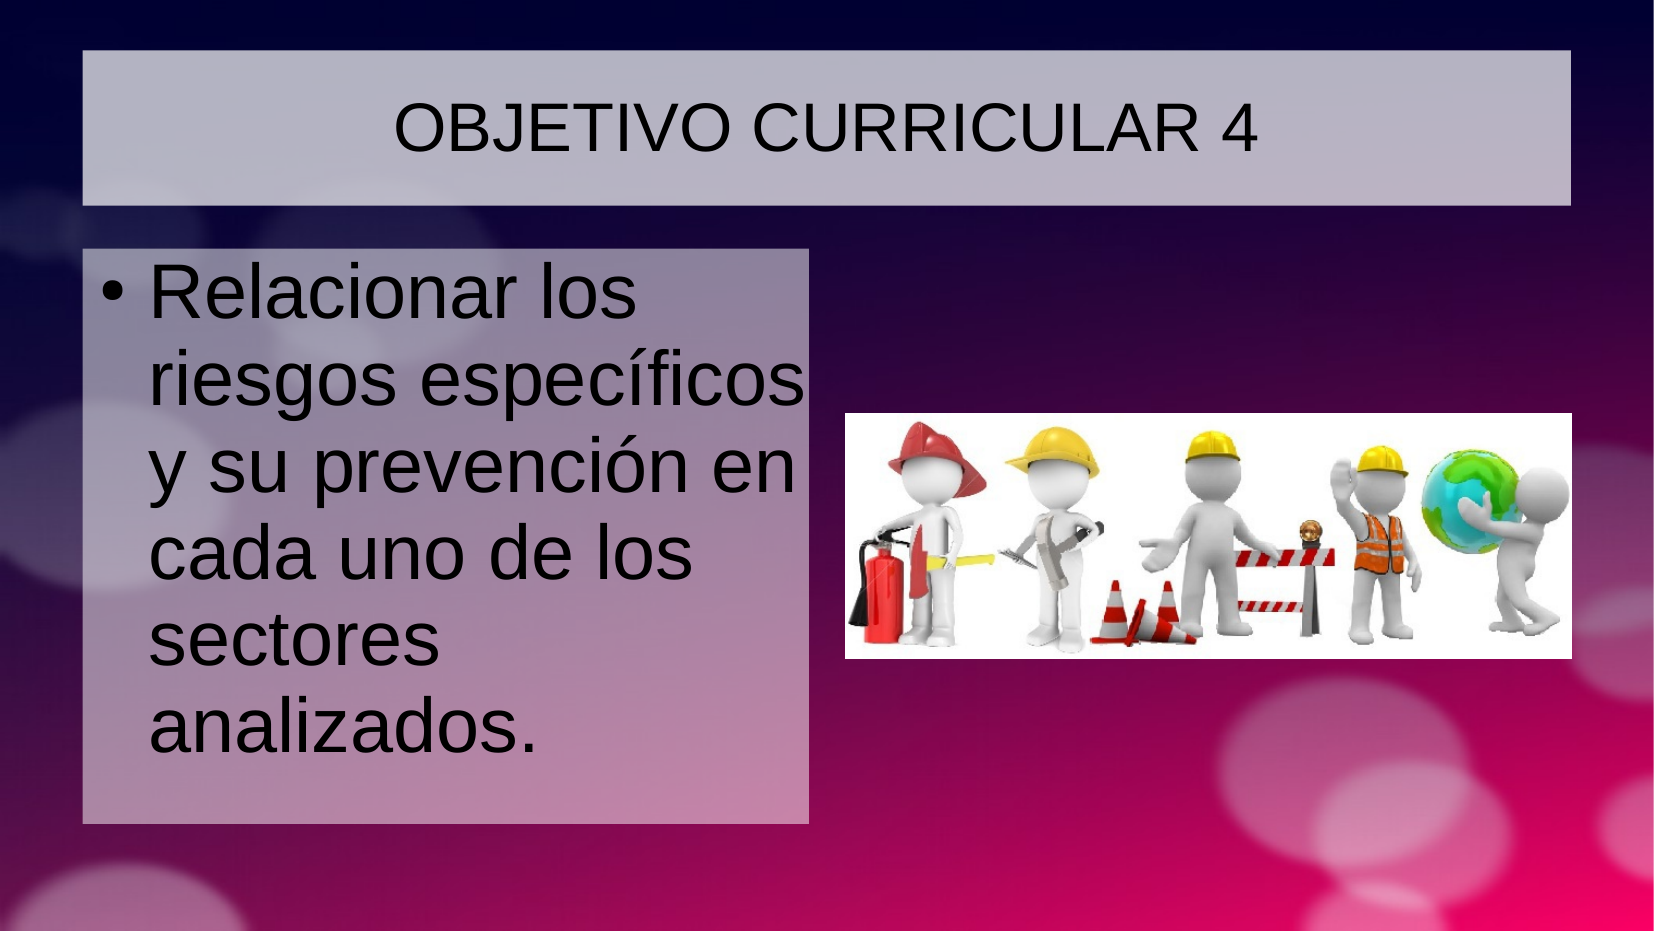

# OBJETIVO CURRICULAR 4
Relacionar los riesgos específicos y su prevención en cada uno de los sectores analizados.